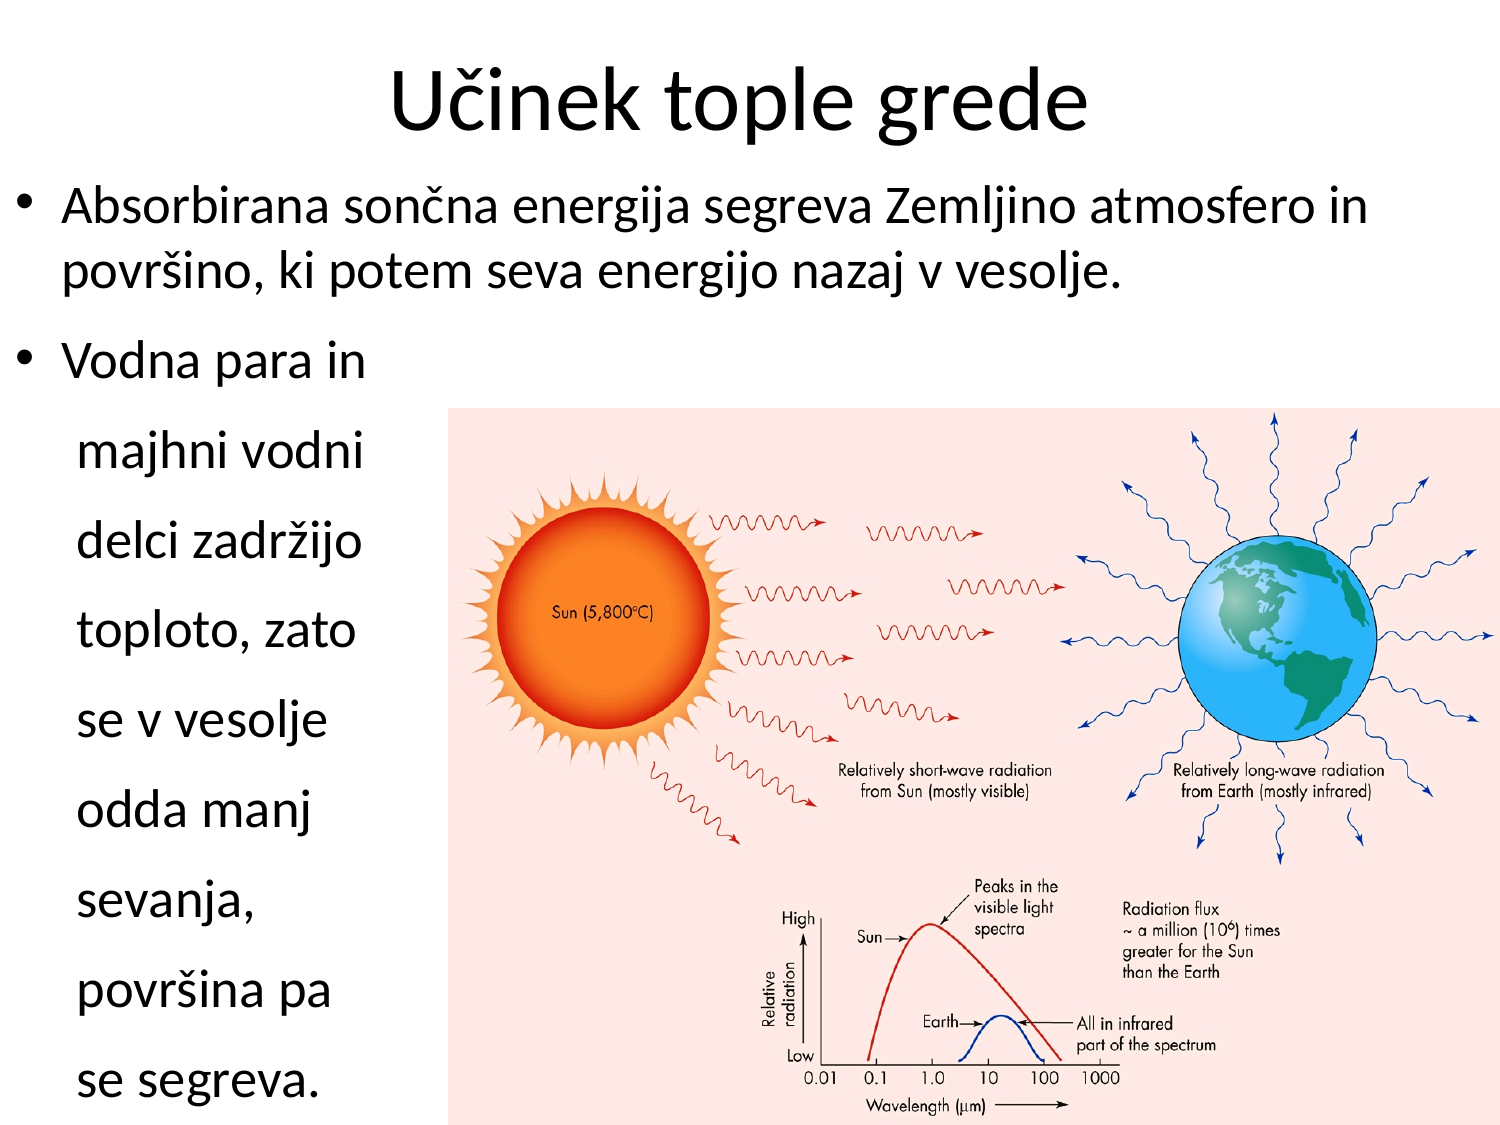

# Učinek tople grede
Absorbirana sončna energija segreva Zemljino atmosfero in površino, ki potem seva energijo nazaj v vesolje.
Vodna para in
 	majhni vodni
	delci zadržijo
	toploto, zato
	se v vesolje
	odda manj
	sevanja,
	površina pa
	se segreva.